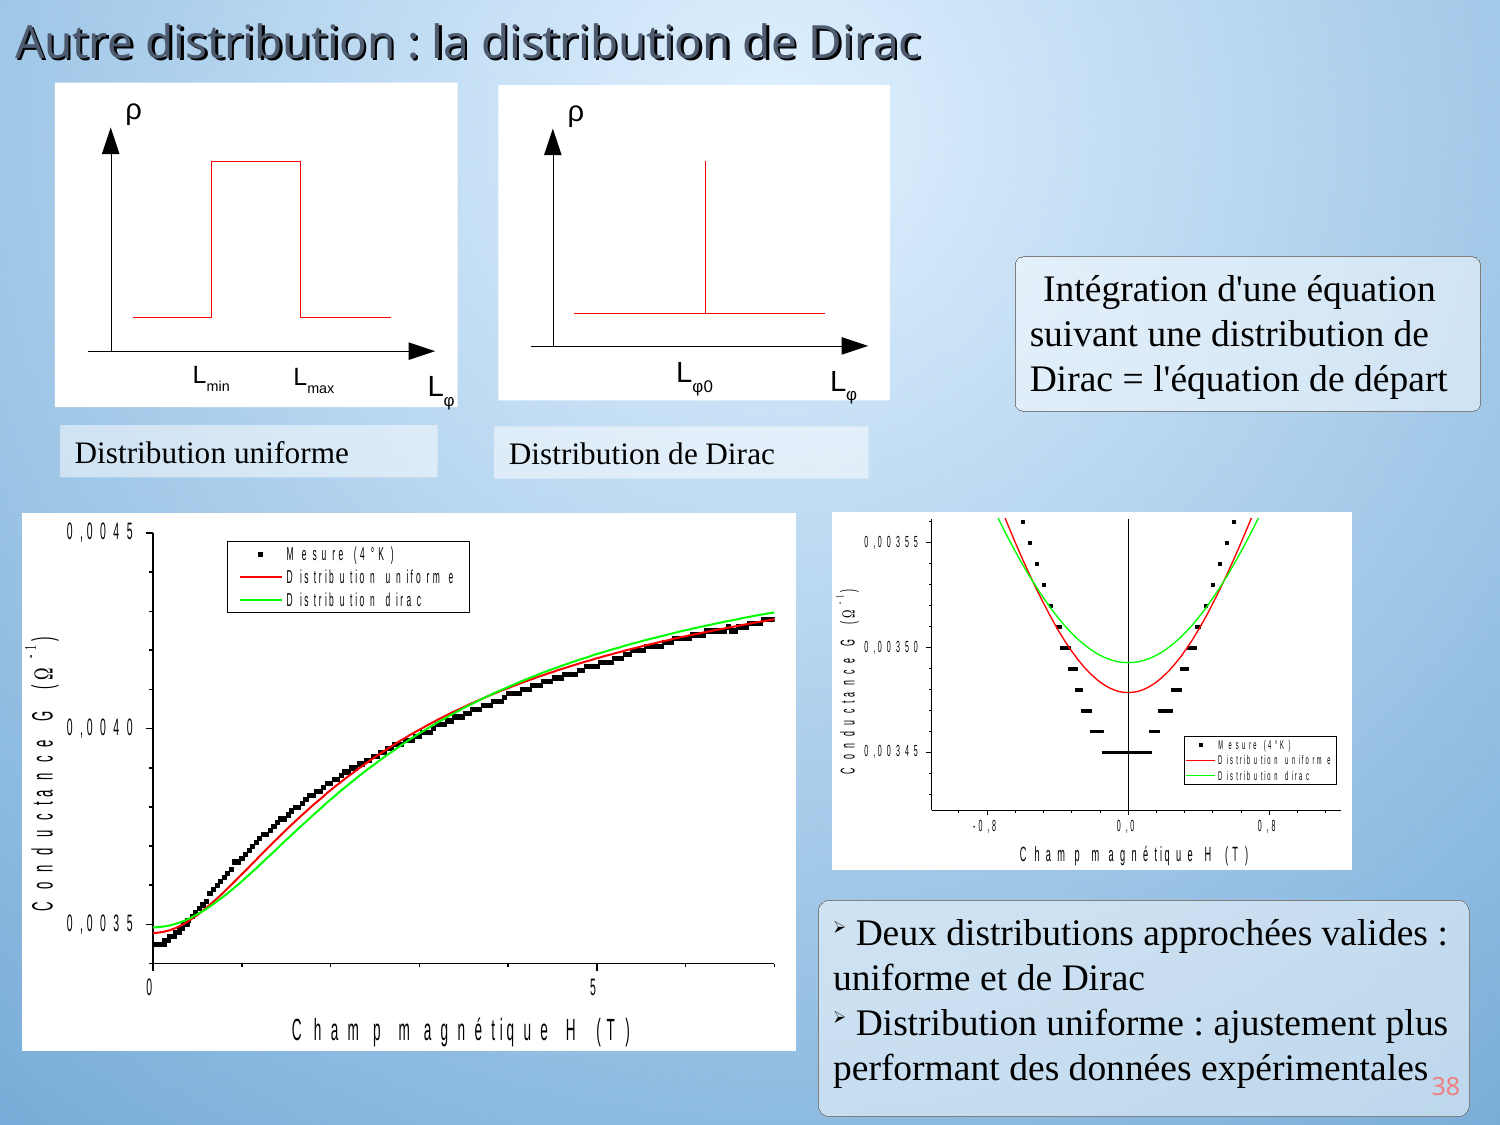

# Autre distribution : la distribution de Dirac
ρ
Lmin
Lmax
Lφ
ρ
Lφ0
Lφ
Intégration d'une équation suivant une distribution de Dirac = l'équation de départ
Distribution uniforme
Distribution de Dirac
 Deux distributions approchées valides : uniforme et de Dirac
 Distribution uniforme : ajustement plus performant des données expérimentales